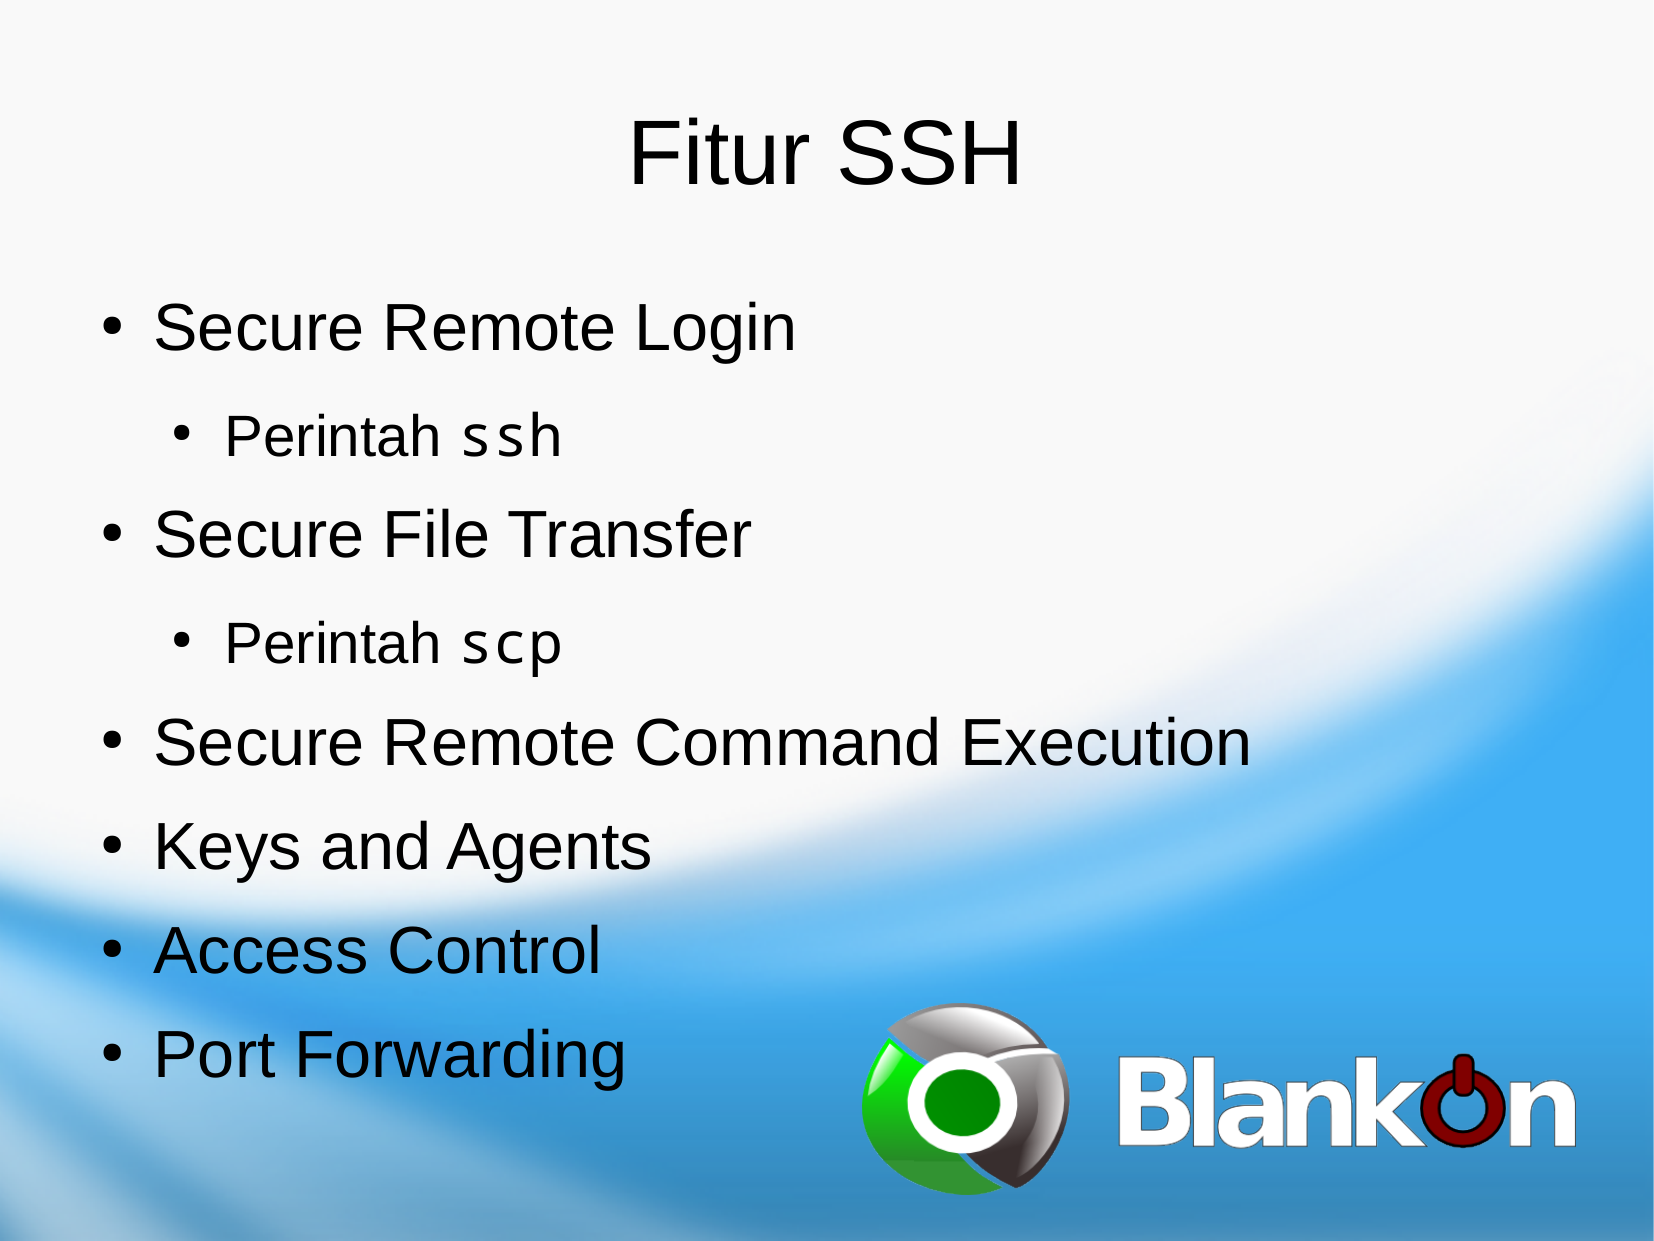

# Fitur SSH
Secure Remote Login
Perintah ssh
Secure File Transfer
Perintah scp
Secure Remote Command Execution
Keys and Agents
Access Control
Port Forwarding